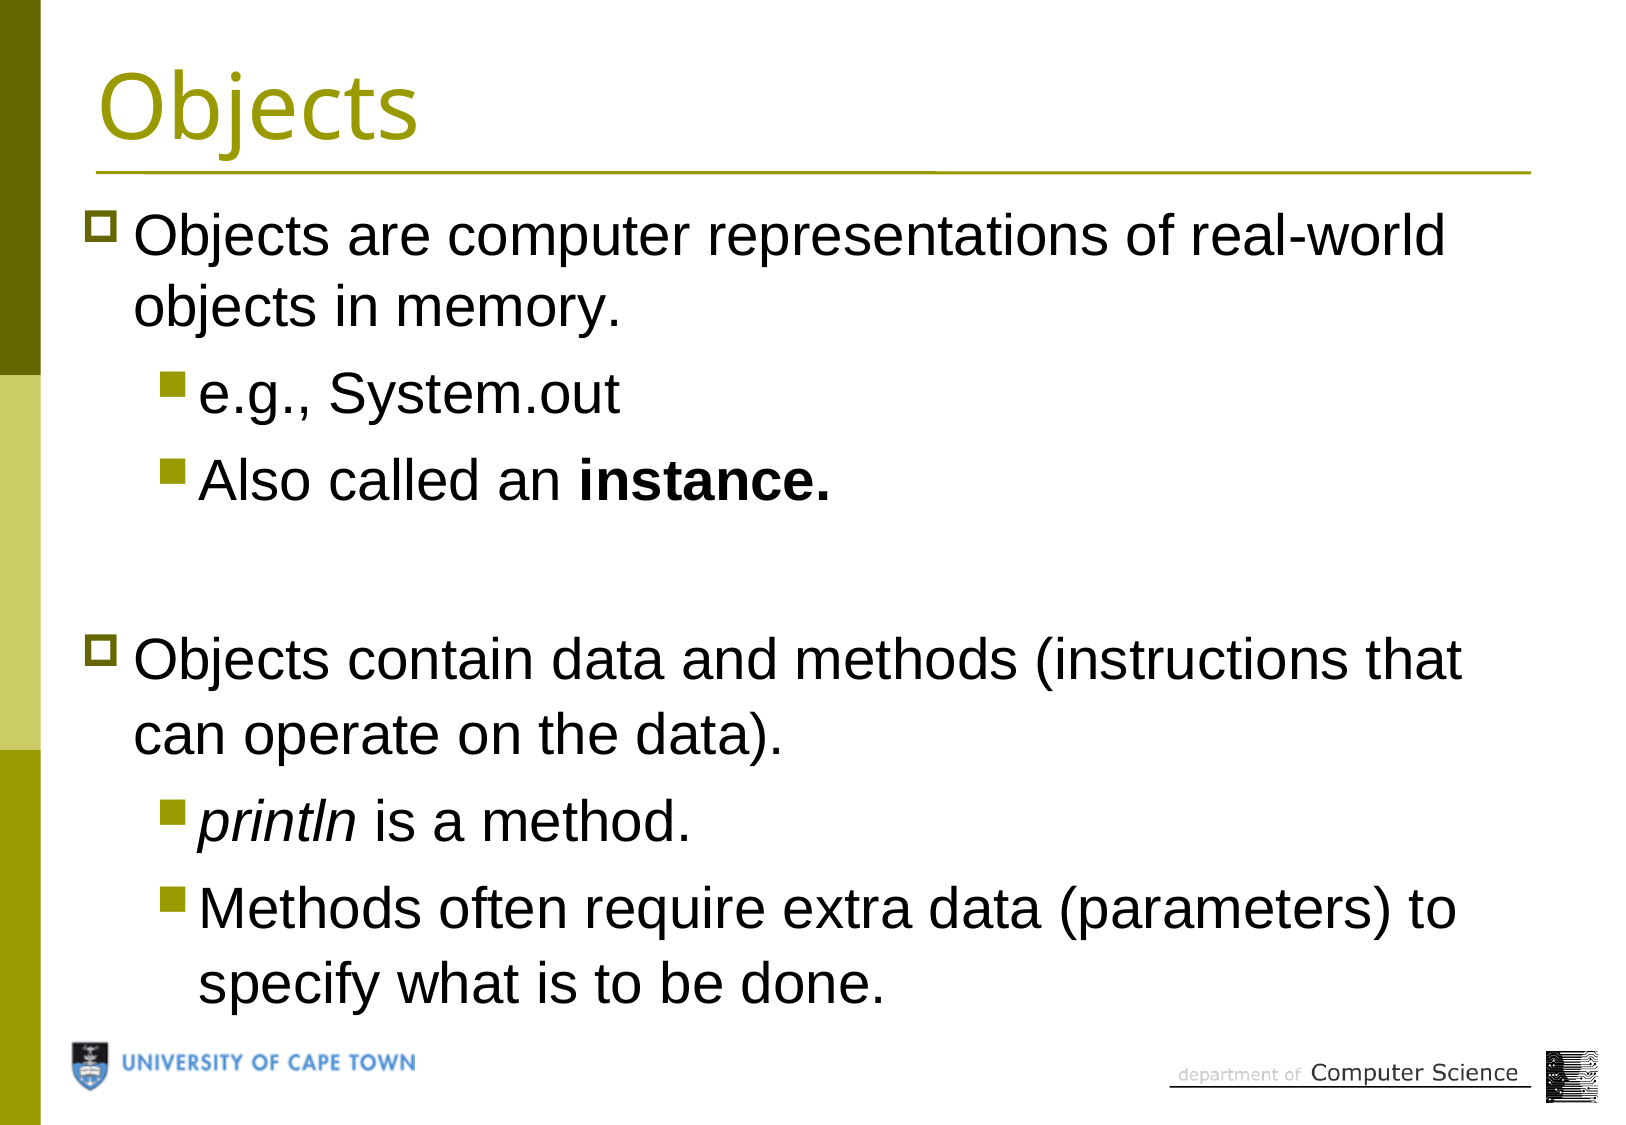

# Objects
Objects are computer representations of real-world objects in memory.
e.g., System.out
Also called an instance.
Objects contain data and methods (instructions that can operate on the data).
println is a method.
Methods often require extra data (parameters) to specify what is to be done.